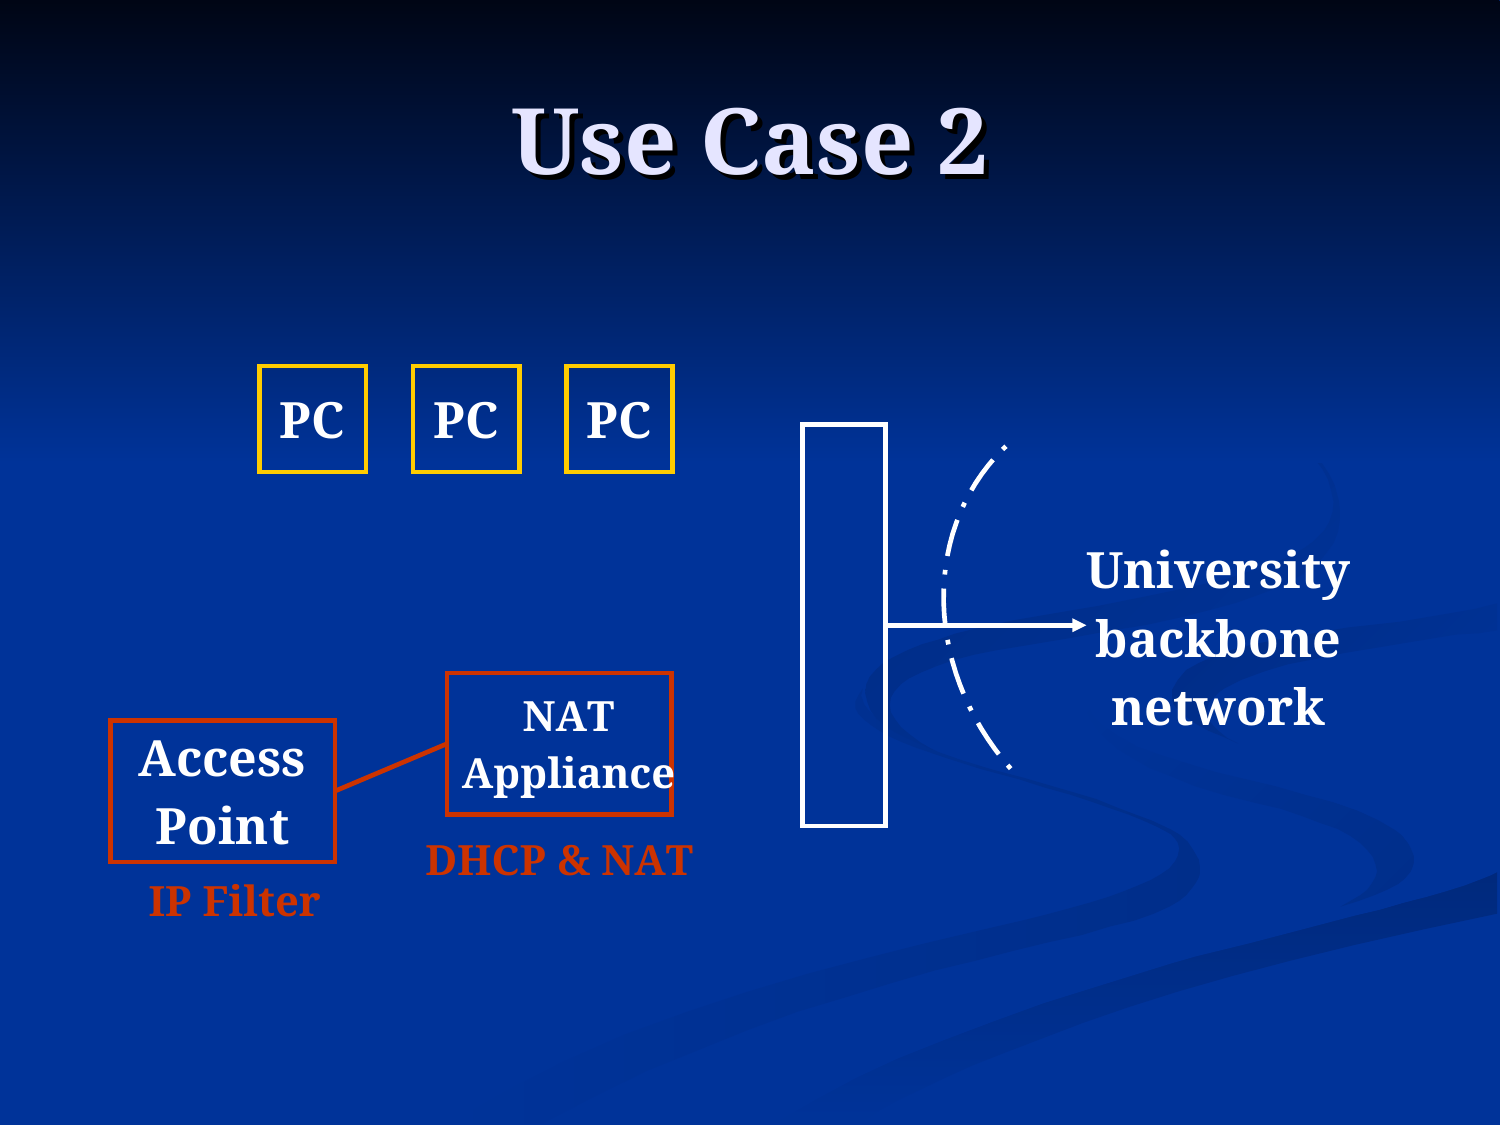

# Use Case 2
PC
PC
PC
University
backbone
network
NAT
Appliance
Access
Point
DHCP & NAT
IP Filter